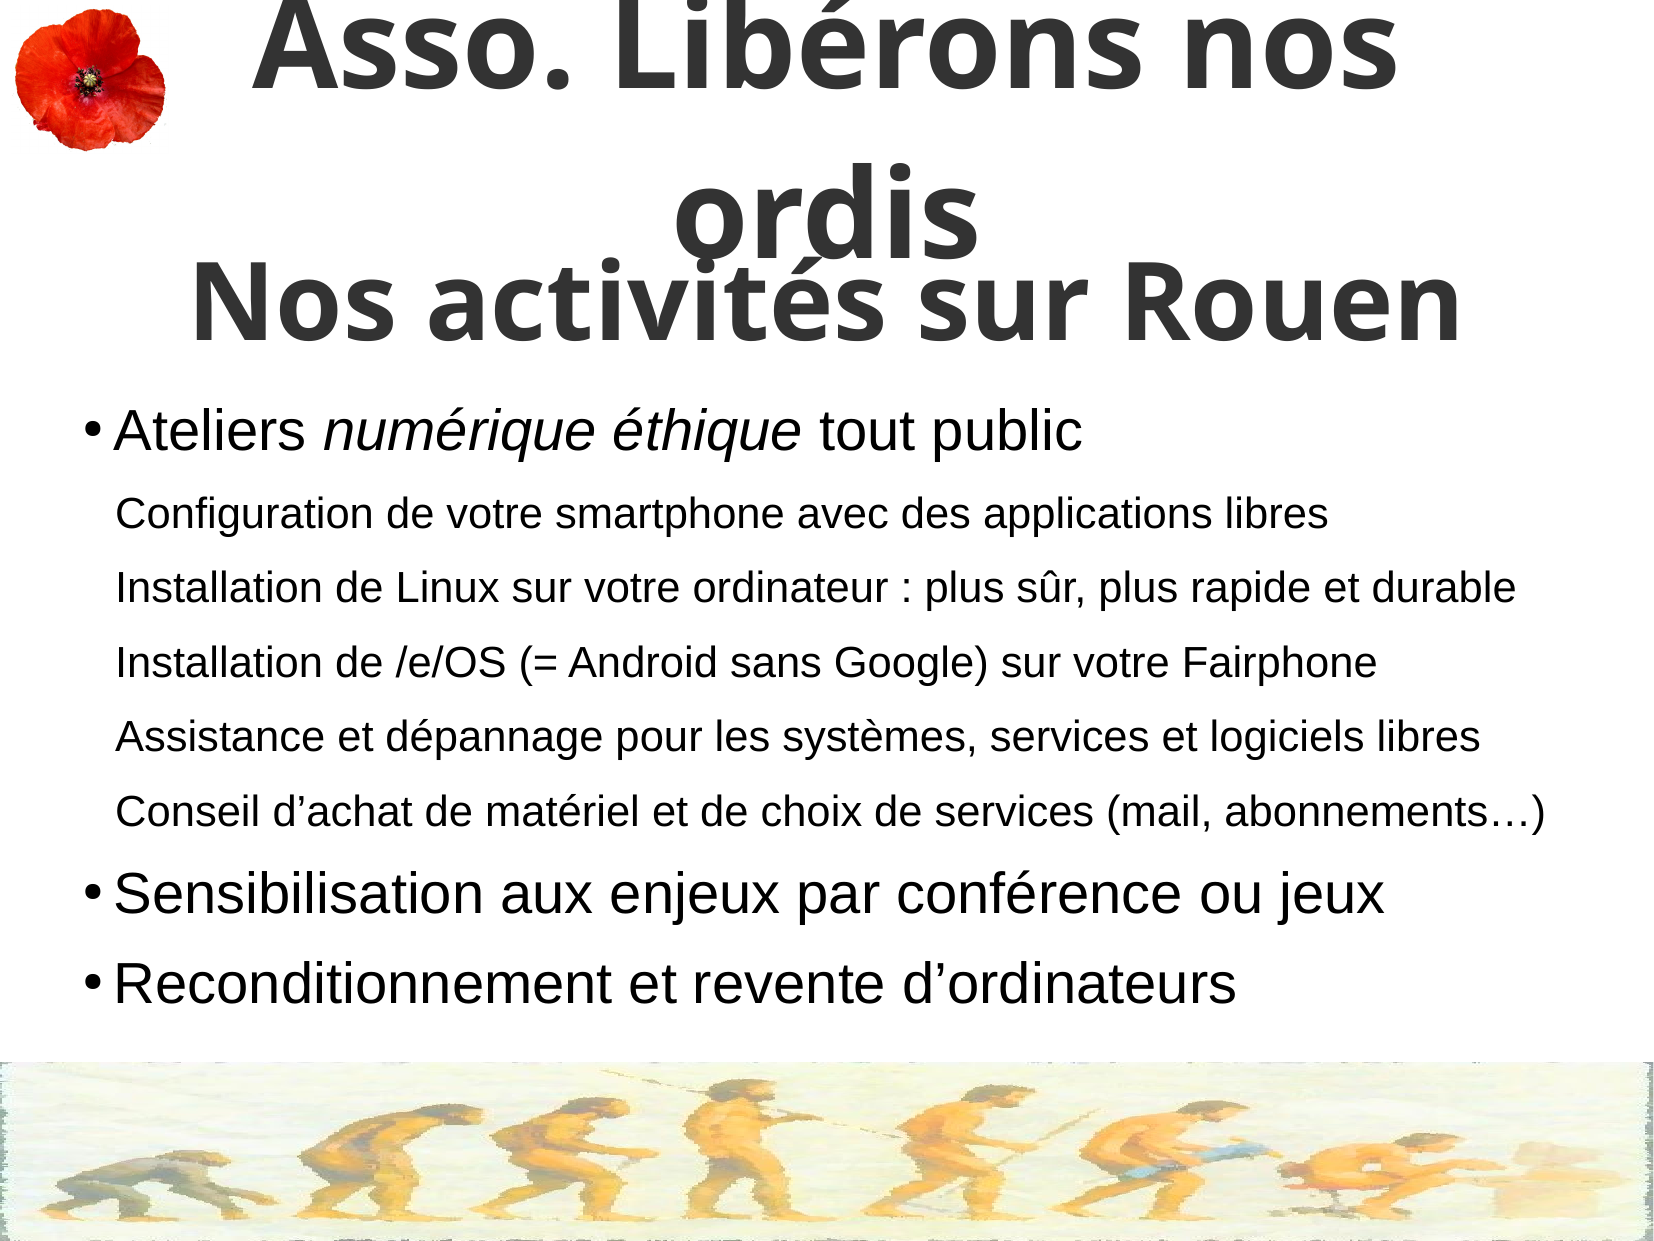

# Asso. Libérons nos ordis
Nos activités sur Rouen
Ateliers numérique éthique tout public
Configuration de votre smartphone avec des applications libres
Installation de Linux sur votre ordinateur : plus sûr, plus rapide et durable
Installation de /e/OS (= Android sans Google) sur votre Fairphone
Assistance et dépannage pour les systèmes, services et logiciels libres
Conseil d’achat de matériel et de choix de services (mail, abonnements…)
Sensibilisation aux enjeux par conférence ou jeux
Reconditionnement et revente d’ordinateurs